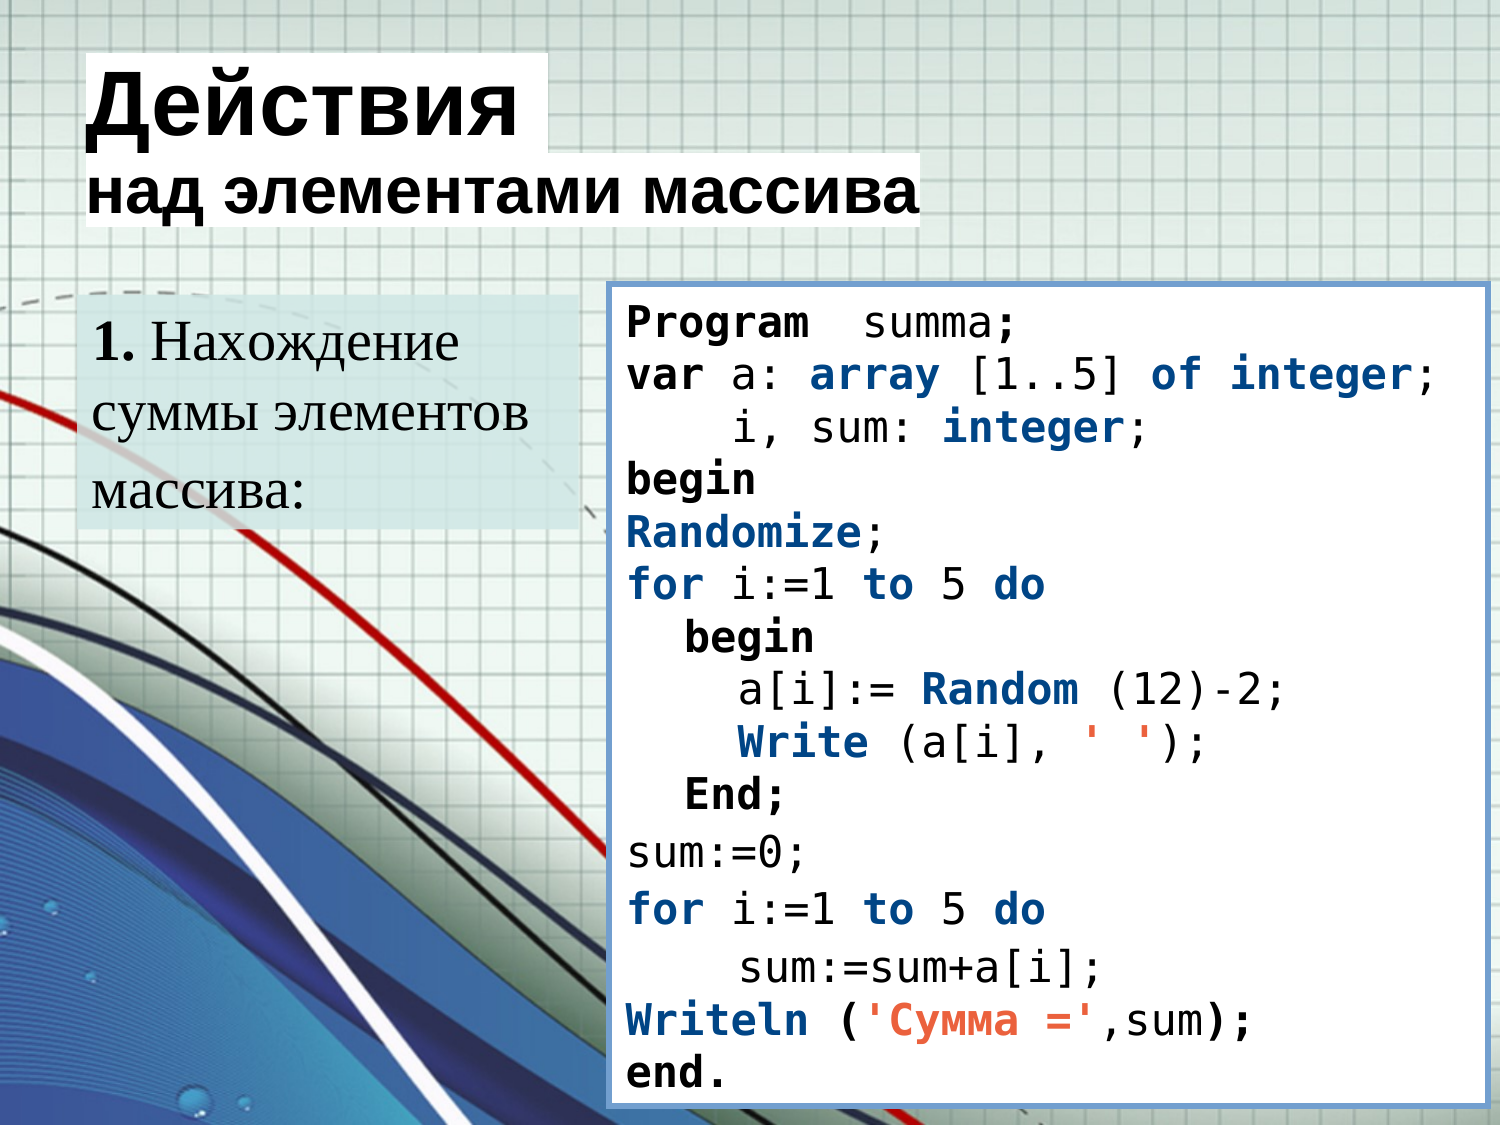

# Действия над элементами массива
Program summa;
var a: array [1..5] of integer;
	i, sum: integer;
begin
Randomize;
for i:=1 to 5 do
	begin
	a[i]:= Random (12)-2;
	Write (a[i], ' ');
	End;
sum:=0;
for i:=1 to 5 do
	sum:=sum+a[i];
Writeln ('Сумма =',sum);
end.
1. Нахождение суммы элементов массива: